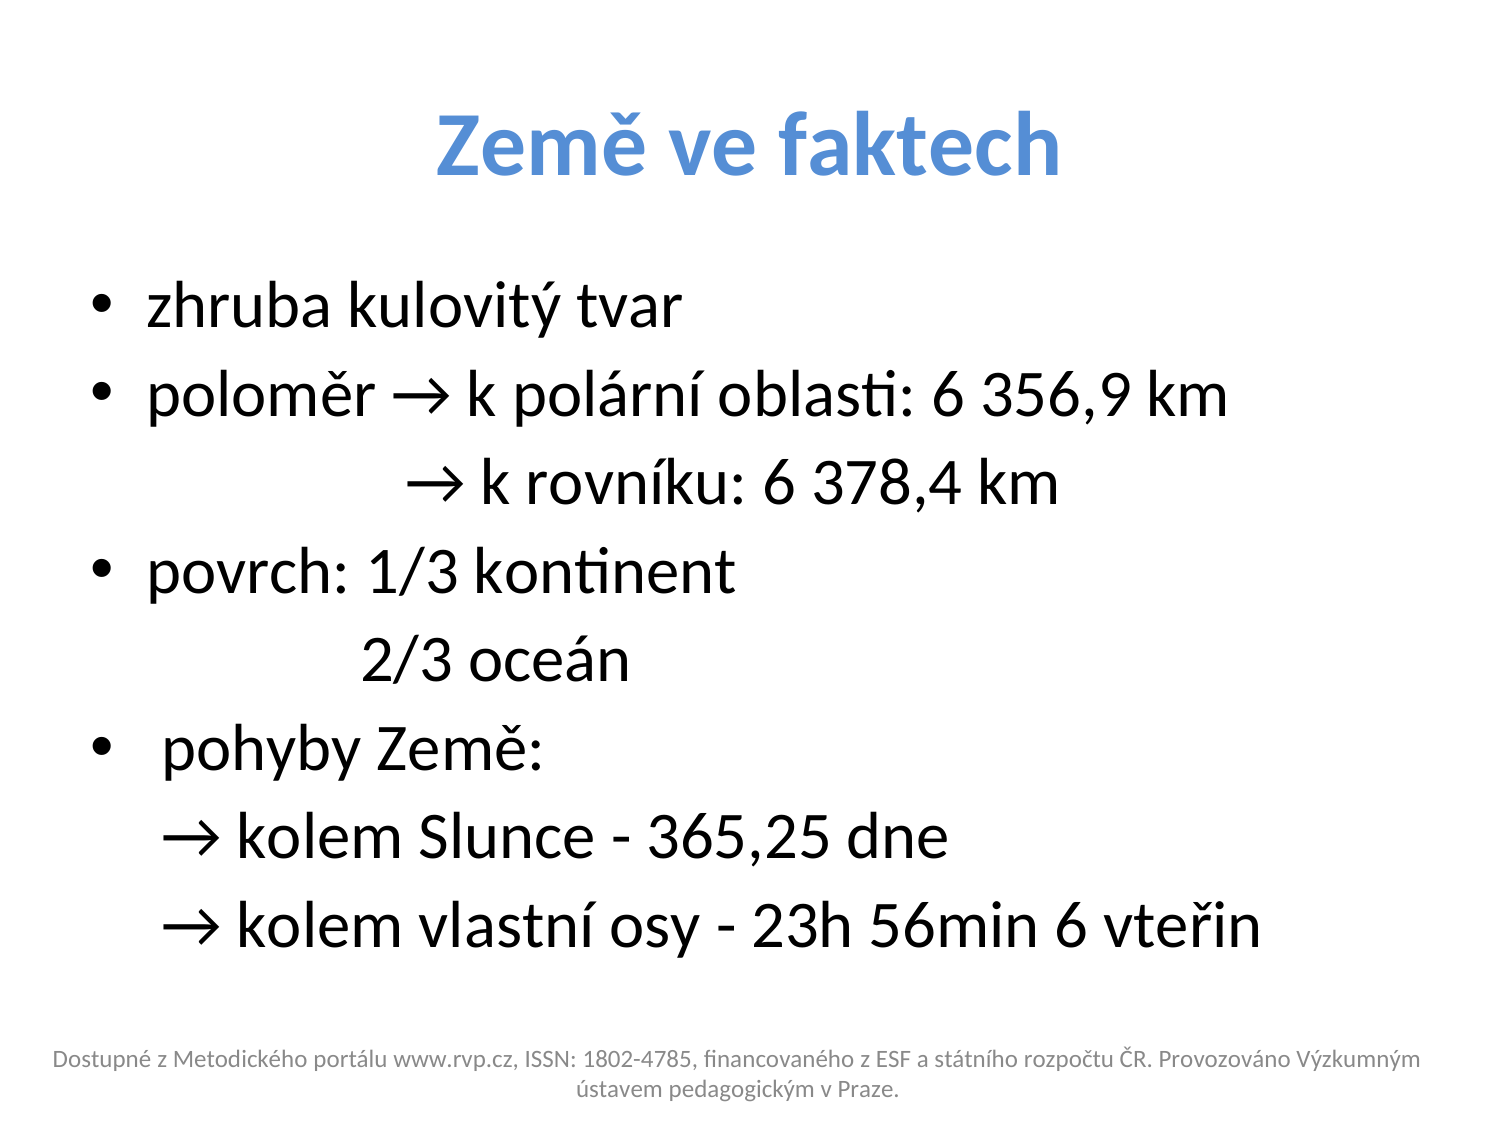

# Země ve faktech
zhruba kulovitý tvar
poloměr → k polární oblasti: 6 356,9 km
			 → k rovníku: 6 378,4 km
povrch: 1/3 kontinent
		 2/3 oceán
 pohyby Země:
	 → kolem Slunce - 365,25 dne
	 → kolem vlastní osy - 23h 56min 6 vteřin
Dostupné z Metodického portálu www.rvp.cz, ISSN: 1802-4785, financovaného z ESF a státního rozpočtu ČR. Provozováno Výzkumným ústavem pedagogickým v Praze.